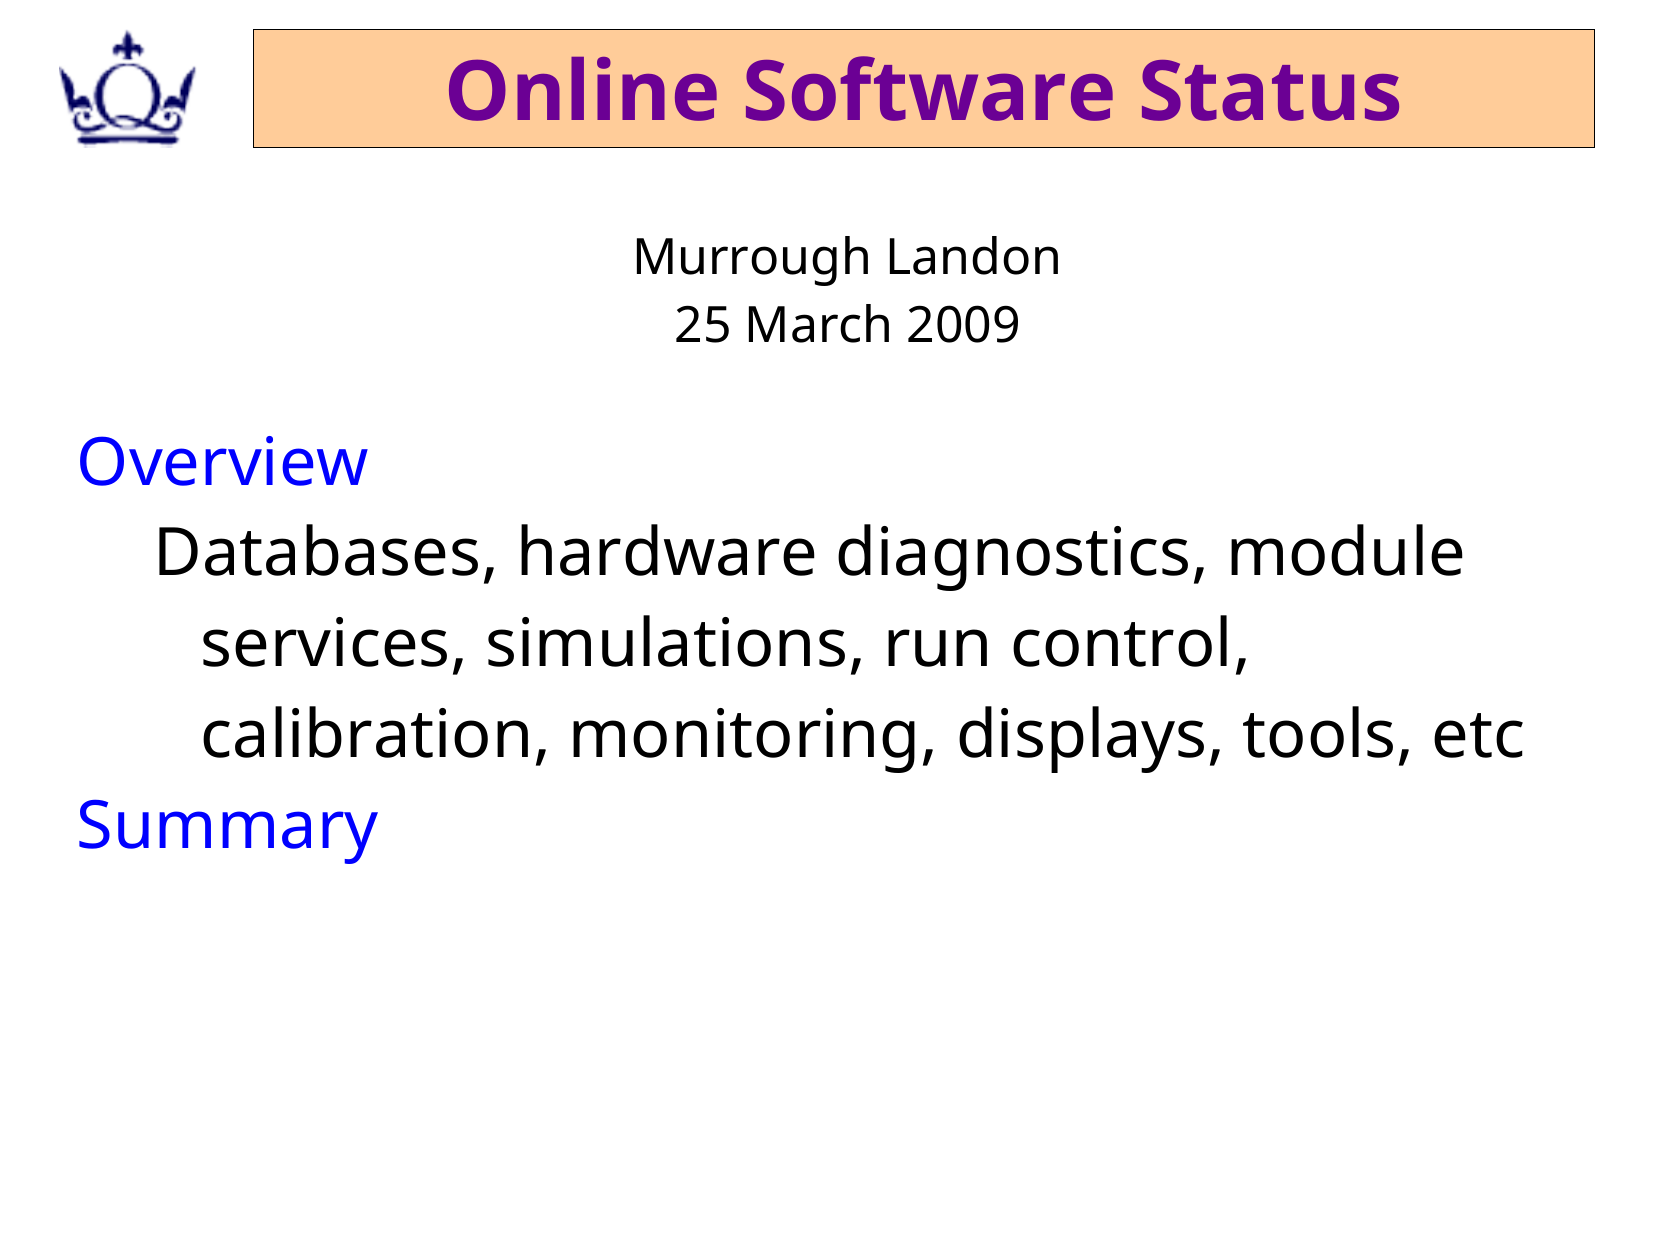

# Online Software Status
Murrough Landon
25 March 2009
Overview
Databases, hardware diagnostics, module services, simulations, run control, calibration, monitoring, displays, tools, etc
Summary